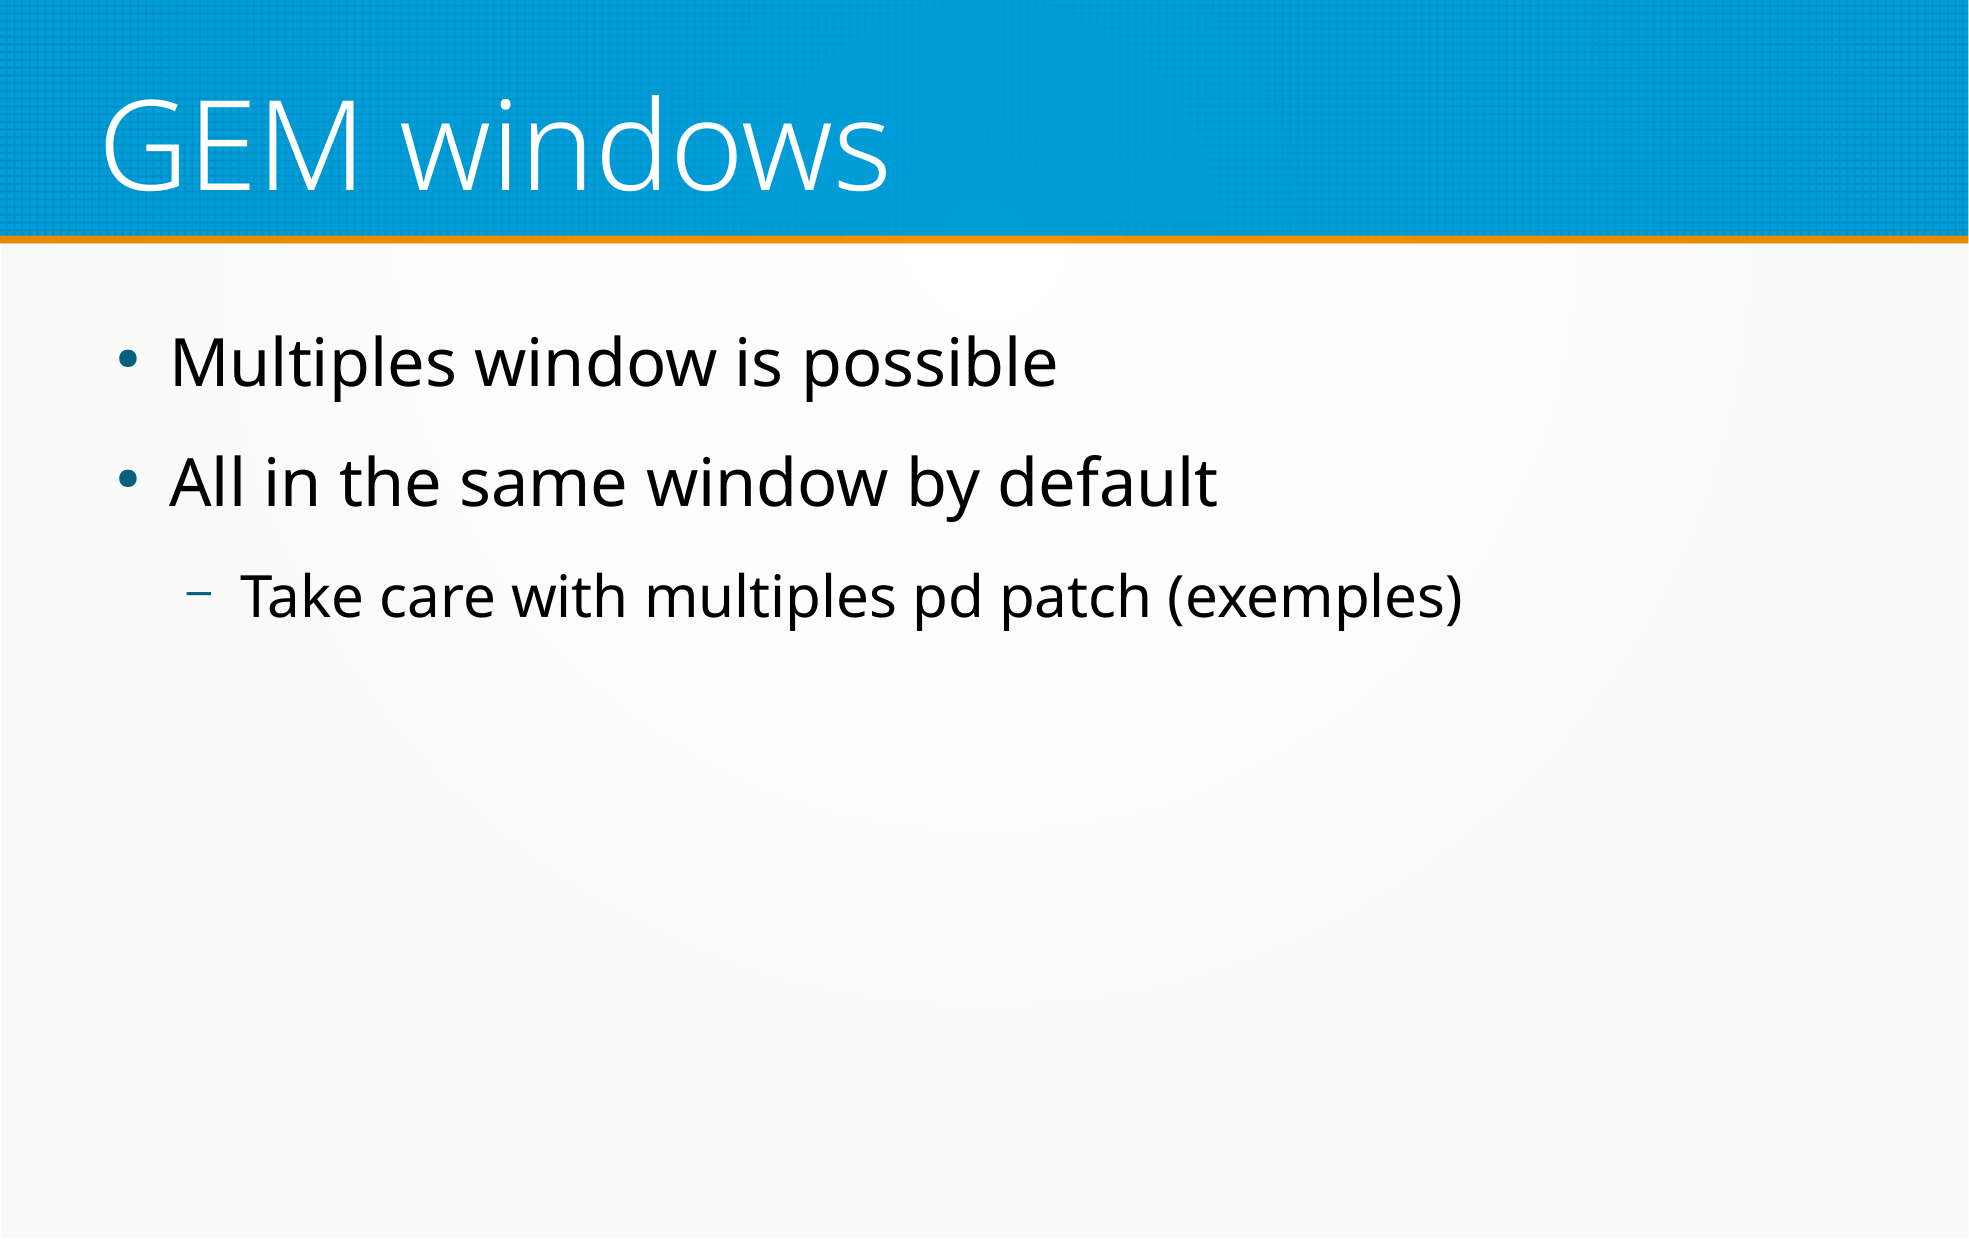

# GEM windows
Multiples window is possible
All in the same window by default
Take care with multiples pd patch (exemples)